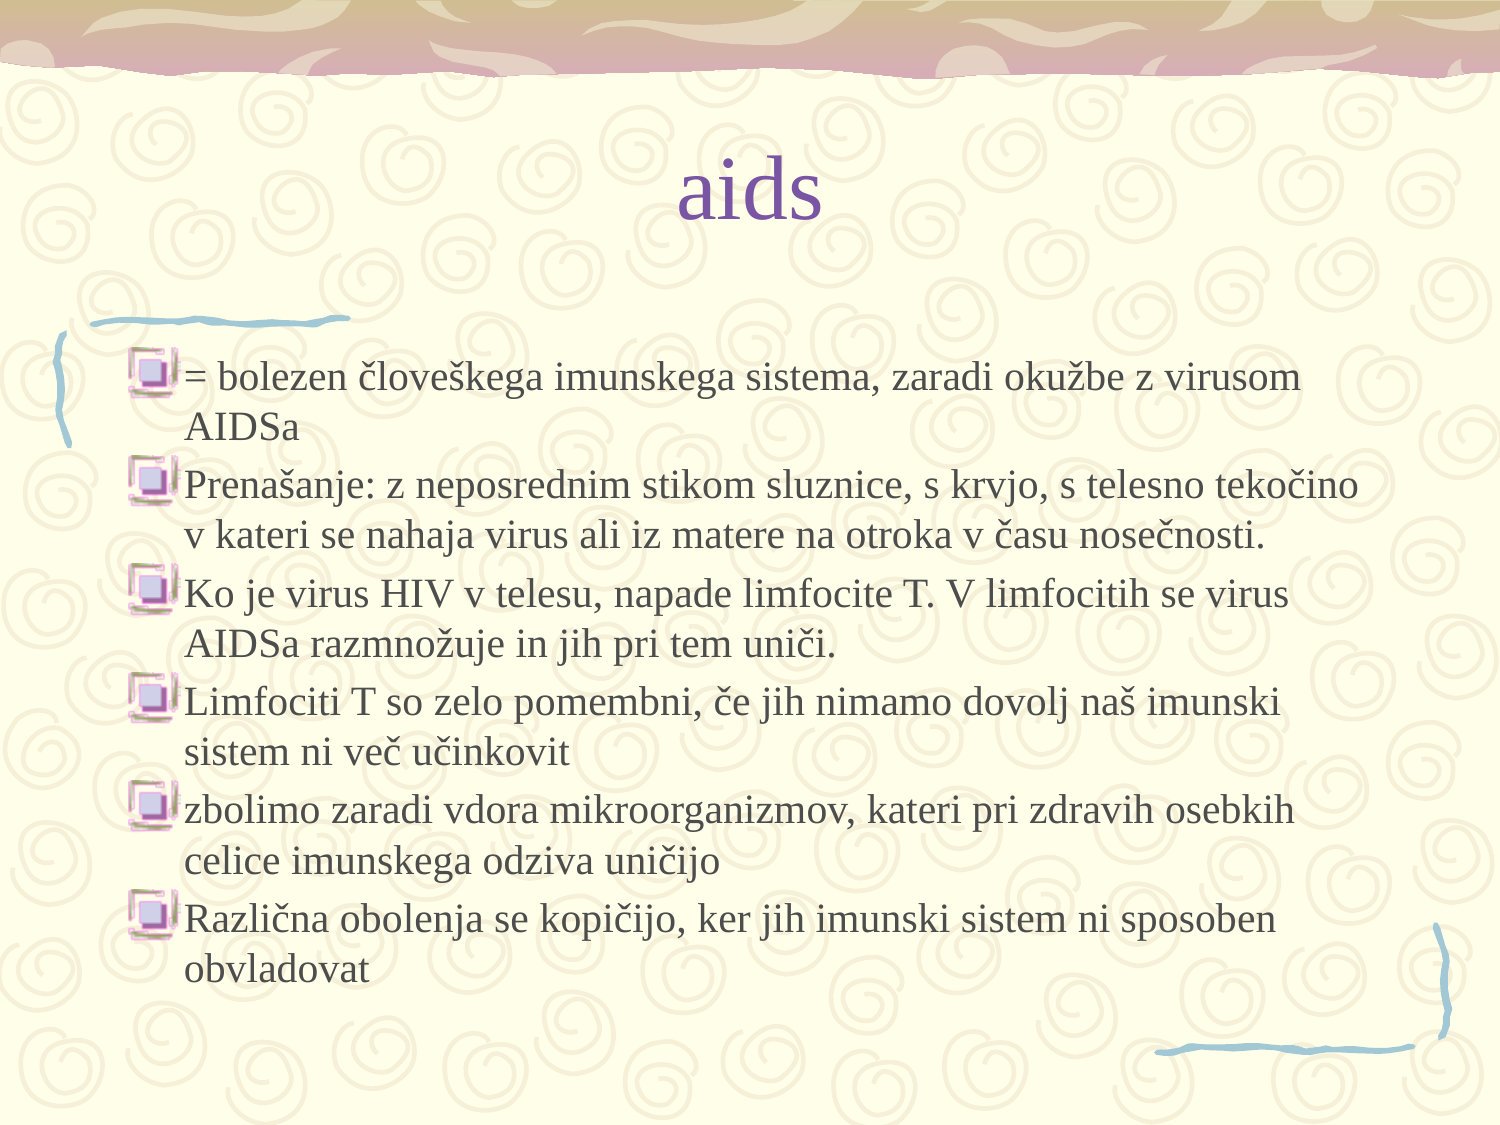

# aids
= bolezen človeškega imunskega sistema, zaradi okužbe z virusom AIDSa
Prenašanje: z neposrednim stikom sluznice, s krvjo, s telesno tekočino v kateri se nahaja virus ali iz matere na otroka v času nosečnosti.
Ko je virus HIV v telesu, napade limfocite T. V limfocitih se virus AIDSa razmnožuje in jih pri tem uniči.
Limfociti T so zelo pomembni, če jih nimamo dovolj naš imunski sistem ni več učinkovit
zbolimo zaradi vdora mikroorganizmov, kateri pri zdravih osebkih celice imunskega odziva uničijo
Različna obolenja se kopičijo, ker jih imunski sistem ni sposoben obvladovat